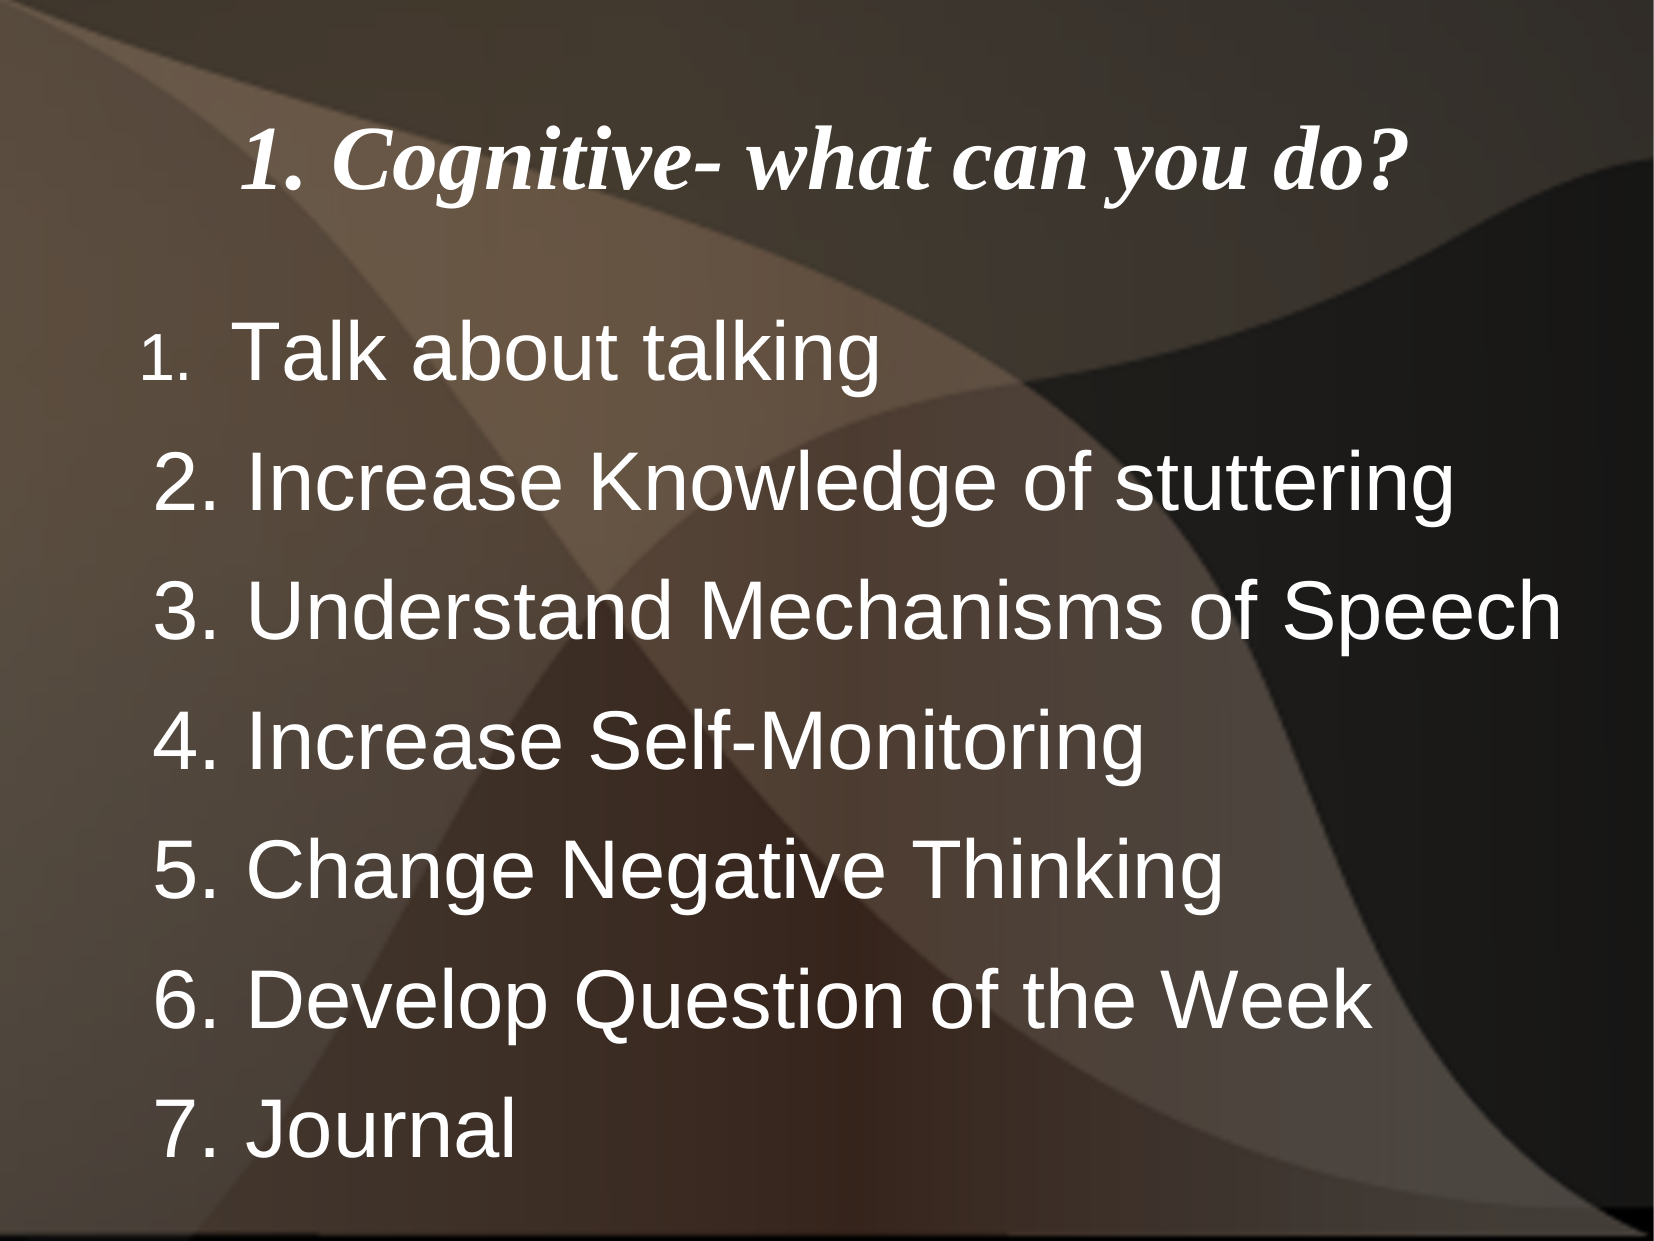

# 1. Cognitive- what can you do?
 1. Talk about talking
 2. Increase Knowledge of stuttering
 3. Understand Mechanisms of Speech
 4. Increase Self-Monitoring
 5. Change Negative Thinking
 6. Develop Question of the Week
 7. Journal